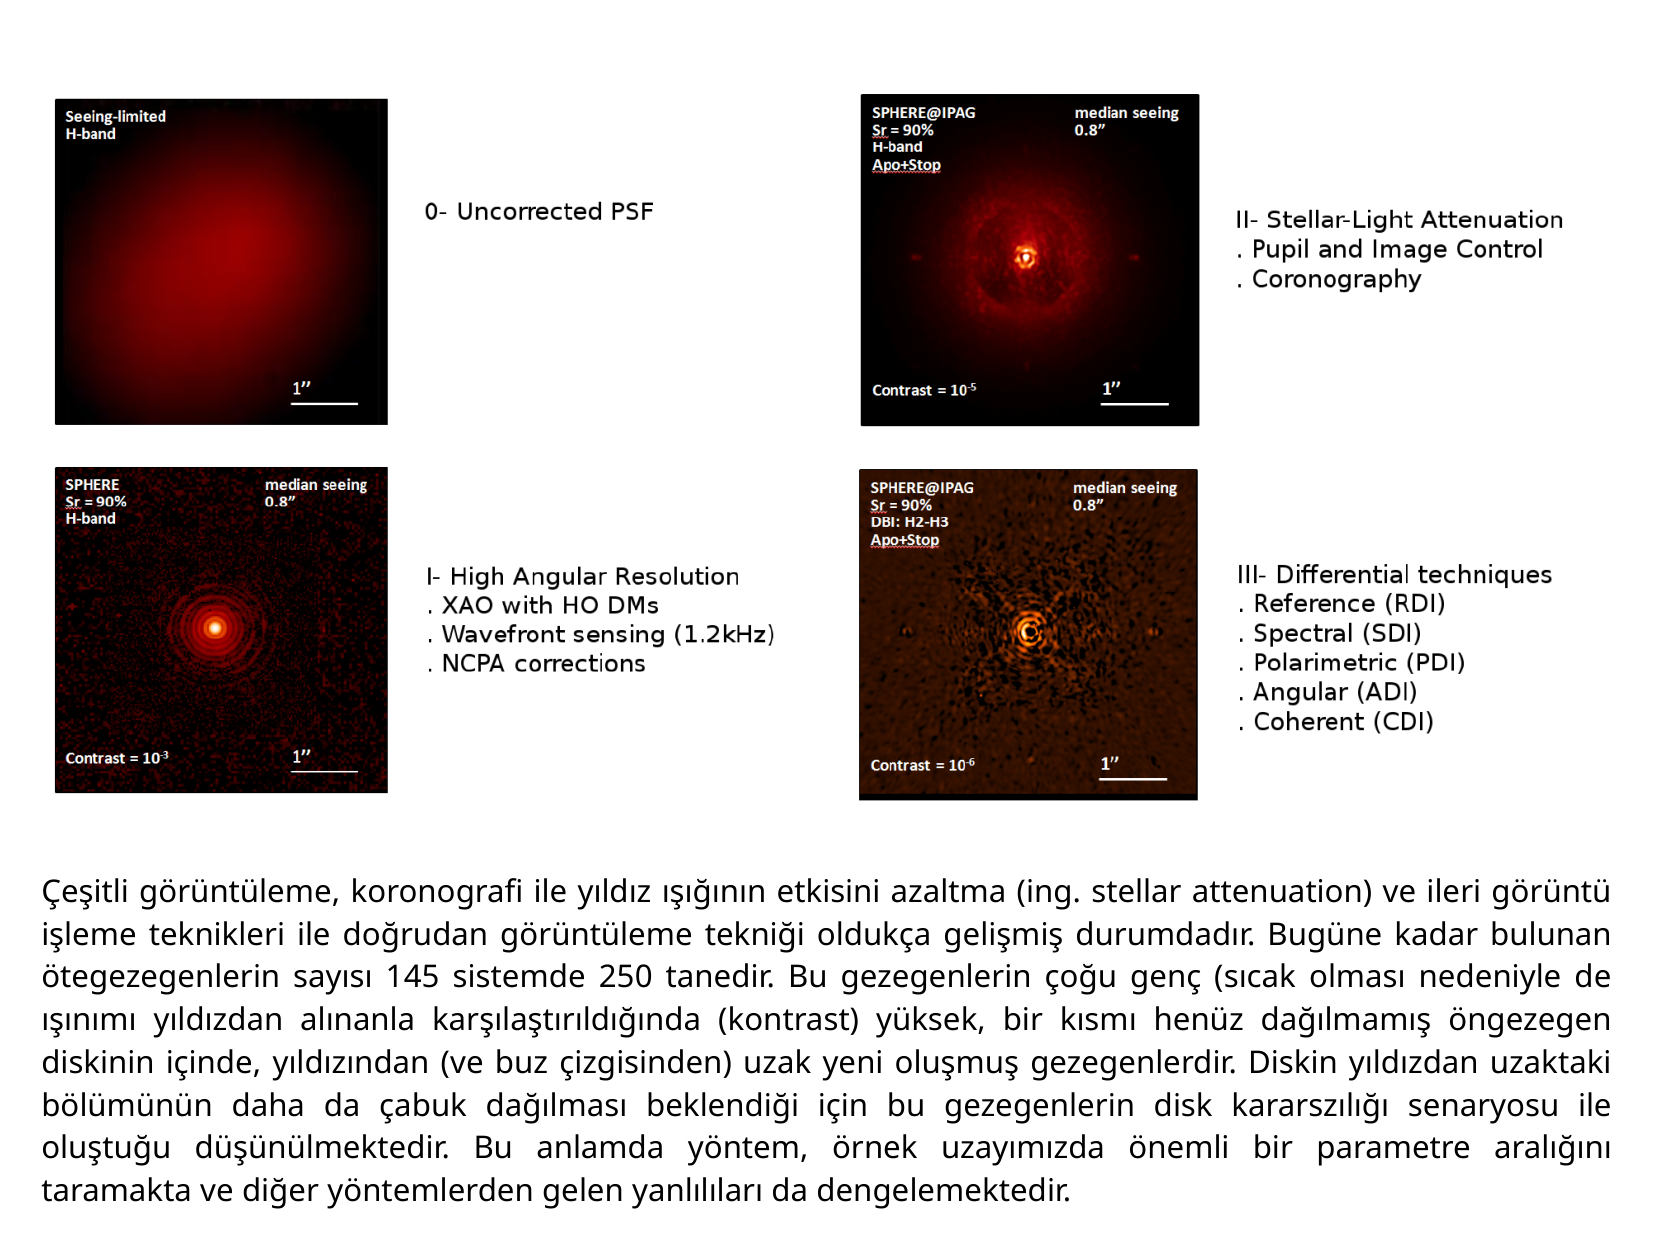

Çeşitli görüntüleme, koronografi ile yıldız ışığının etkisini azaltma (ing. stellar attenuation) ve ileri görüntü işleme teknikleri ile doğrudan görüntüleme tekniği oldukça gelişmiş durumdadır. Bugüne kadar bulunan ötegezegenlerin sayısı 145 sistemde 250 tanedir. Bu gezegenlerin çoğu genç (sıcak olması nedeniyle de ışınımı yıldızdan alınanla karşılaştırıldığında (kontrast) yüksek, bir kısmı henüz dağılmamış öngezegen diskinin içinde, yıldızından (ve buz çizgisinden) uzak yeni oluşmuş gezegenlerdir. Diskin yıldızdan uzaktaki bölümünün daha da çabuk dağılması beklendiği için bu gezegenlerin disk kararszılığı senaryosu ile oluştuğu düşünülmektedir. Bu anlamda yöntem, örnek uzayımızda önemli bir parametre aralığını taramakta ve diğer yöntemlerden gelen yanlılıları da dengelemektedir.